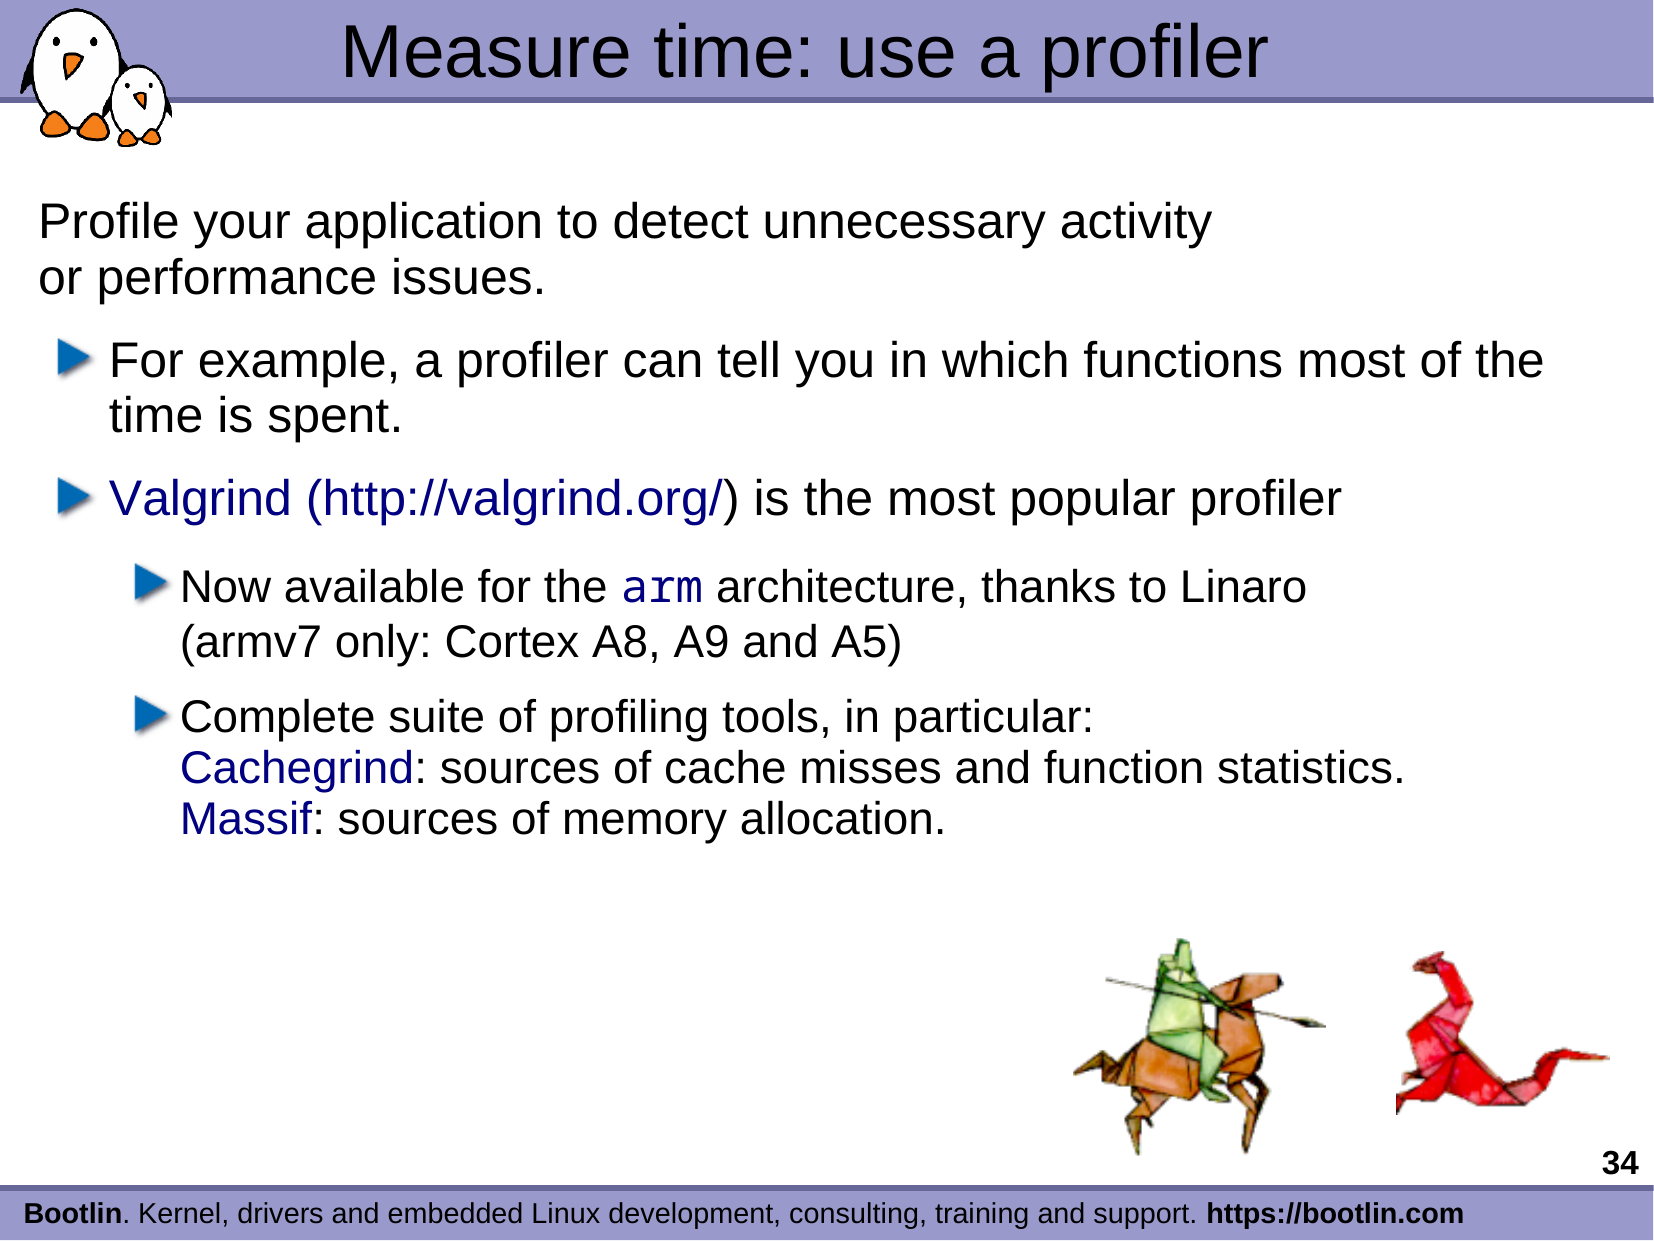

# Measure time: use a profiler
Profile your application to detect unnecessary activity
or performance issues.
For example, a profiler can tell you in which functions most of the time is spent.
Valgrind (http://valgrind.org/) is the most popular profiler
Now available for the arm architecture, thanks to Linaro
(armv7 only: Cortex A8, A9 and A5)
Complete suite of profiling tools, in particular:
Cachegrind: sources of cache misses and function statistics.
Massif: sources of memory allocation.